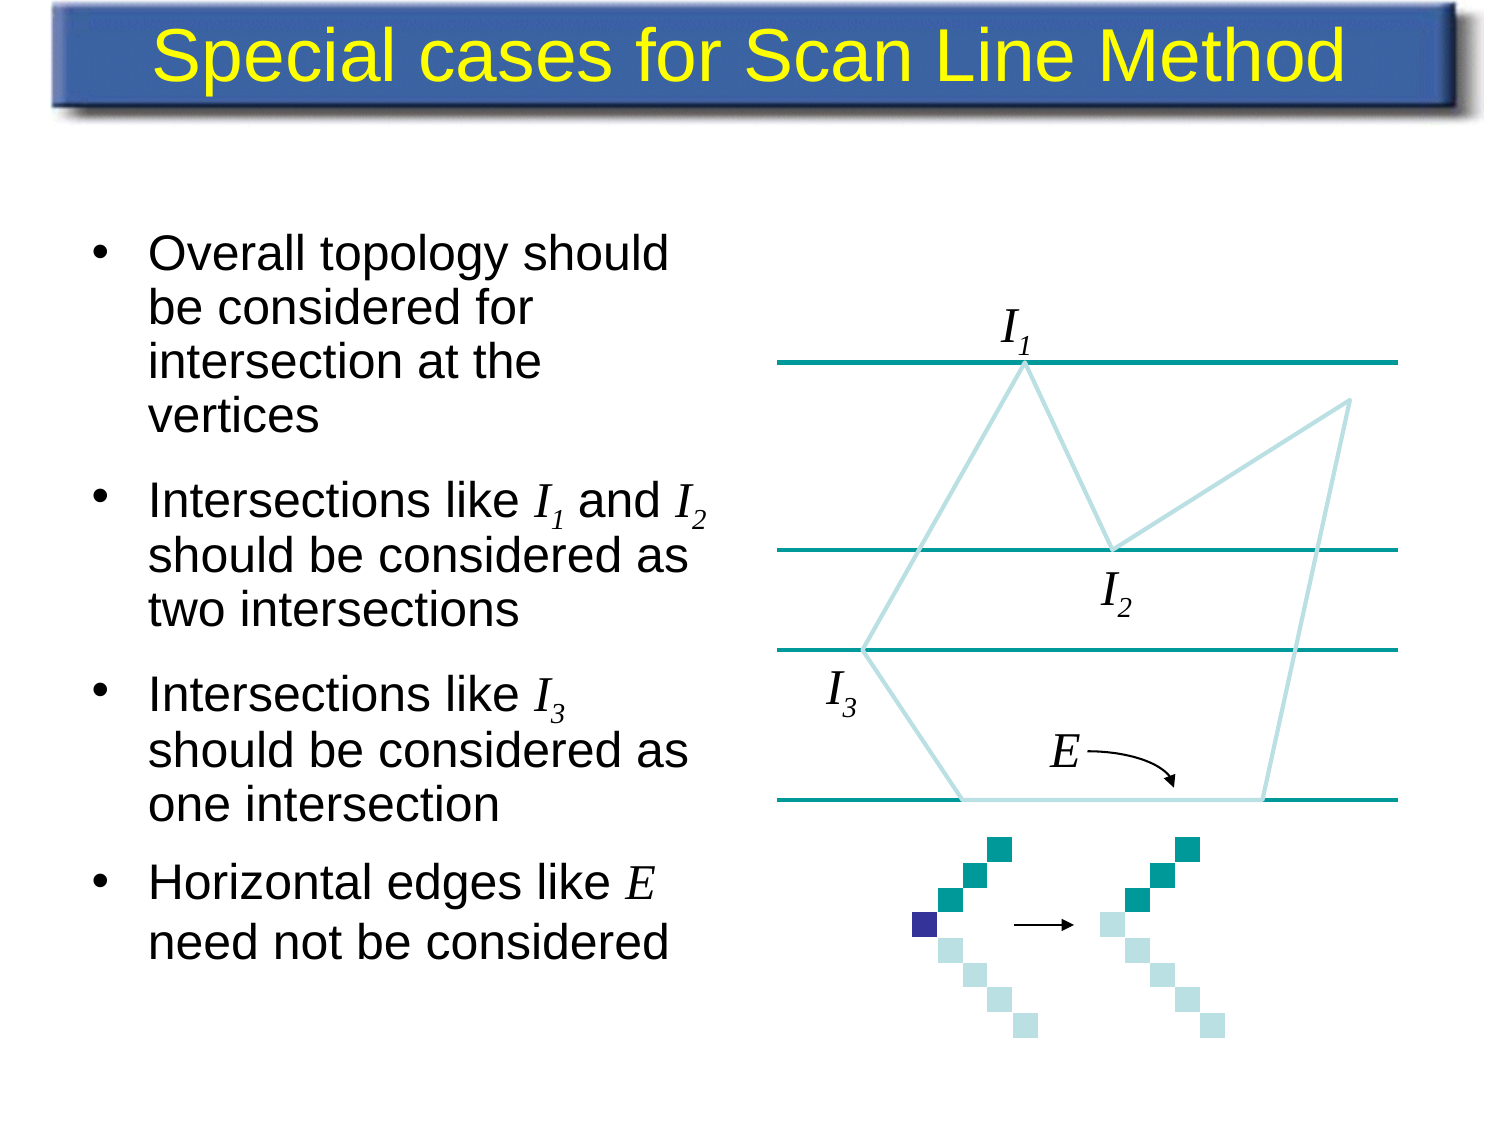

# Special cases for Scan Line Method
Overall topology should be considered for intersection at the vertices
Intersections like I1 and I2 should be considered as two intersections
Intersections like I3 should be considered as one intersection
Horizontal edges like E need not be considered
I1
I2
I3
E